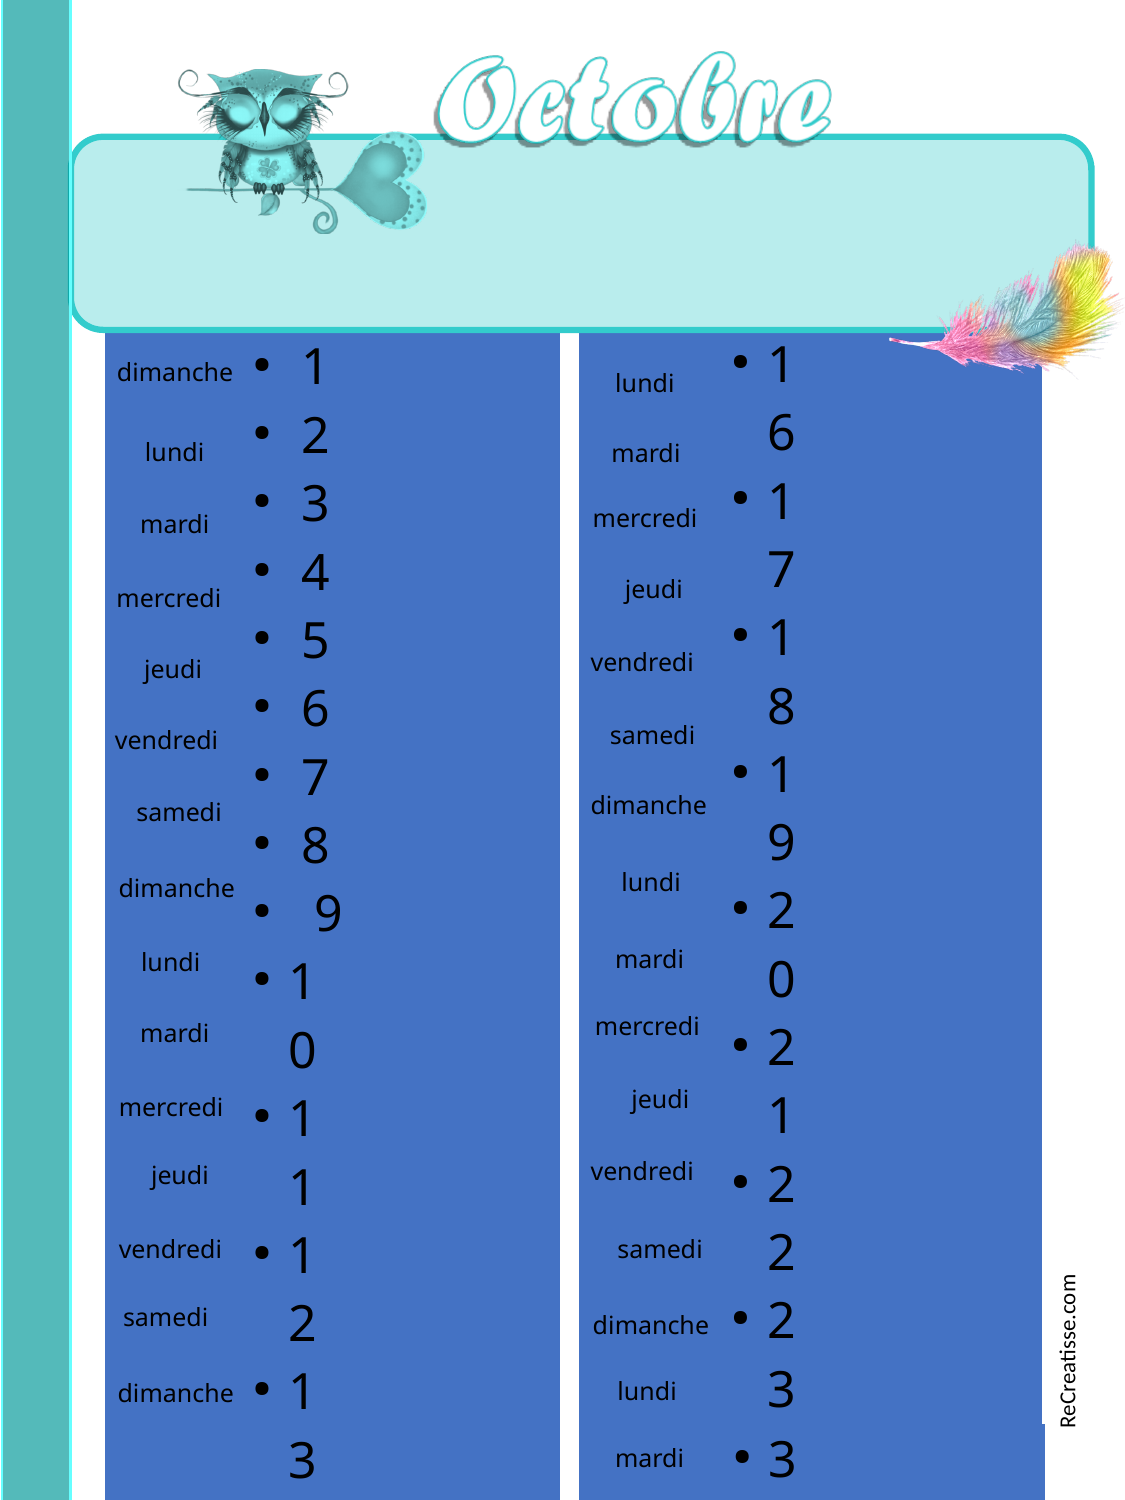

| | 16 | |
| --- | --- | --- |
| | 17 | |
| | 18 | |
| | 19 | |
| | 20 | |
| | 21 | |
| | 22 | |
| | 23 | |
| | 24 | |
| | 25 | |
| | 26 | |
| | 27 | |
| | 28 | |
| | 29 | |
| | 30 | |
| | 1 | |
| --- | --- | --- |
| | 2 | |
| | 3 | |
| | 4 | |
| | 5 | |
| | 6 | |
| | 7 | |
| | 8 | |
| | 9 | |
| | 10 | |
| | 11 | |
| | 12 | |
| | 13 | |
| | 14 | |
| | 15 | |
dimanche
lundi
lundi
mardi
mercredi
mardi
jeudi
mercredi
vendredi
jeudi
samedi
vendredi
dimanche
samedi
lundi
dimanche
mardi
lundi
mercredi
mardi
jeudi
mercredi
vendredi
jeudi
vendredi
samedi
samedi
dimanche
ReCreatisse.com
lundi
dimanche
| | 31 | |
| --- | --- | --- |
mardi